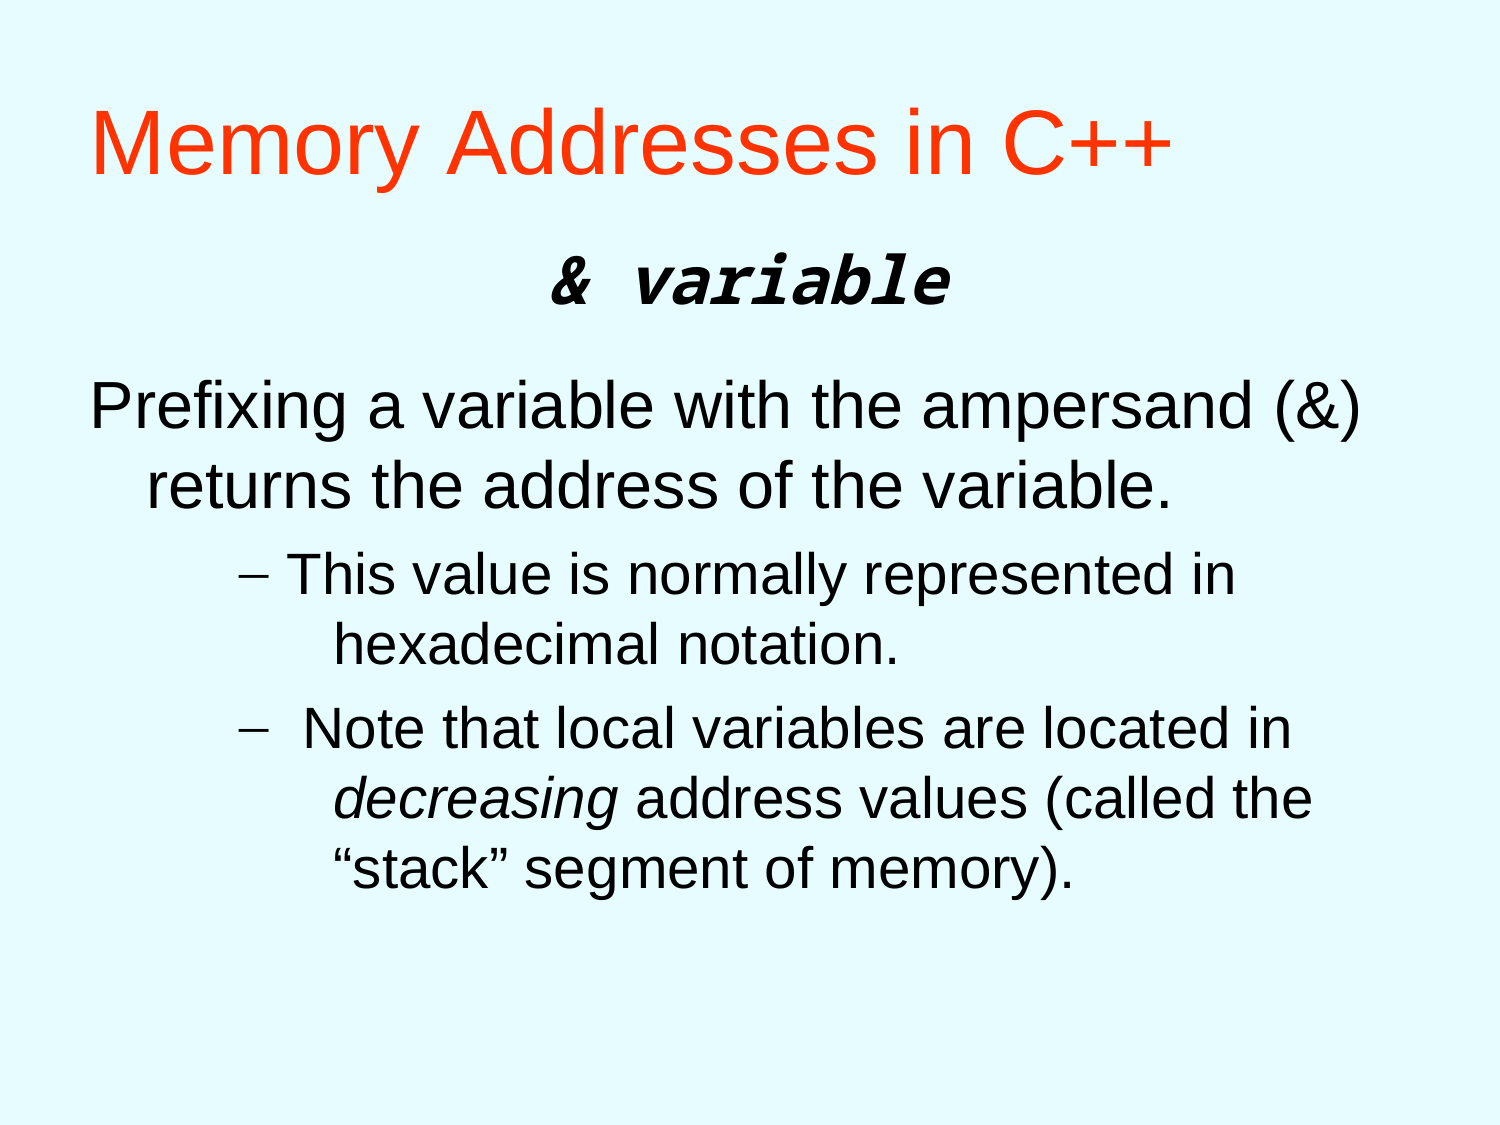

# Memory Addresses in C++
& variable
Prefixing a variable with the ampersand (&) returns the address of the variable.
This value is normally represented in hexadecimal notation.
 Note that local variables are located in decreasing address values (called the “stack” segment of memory).